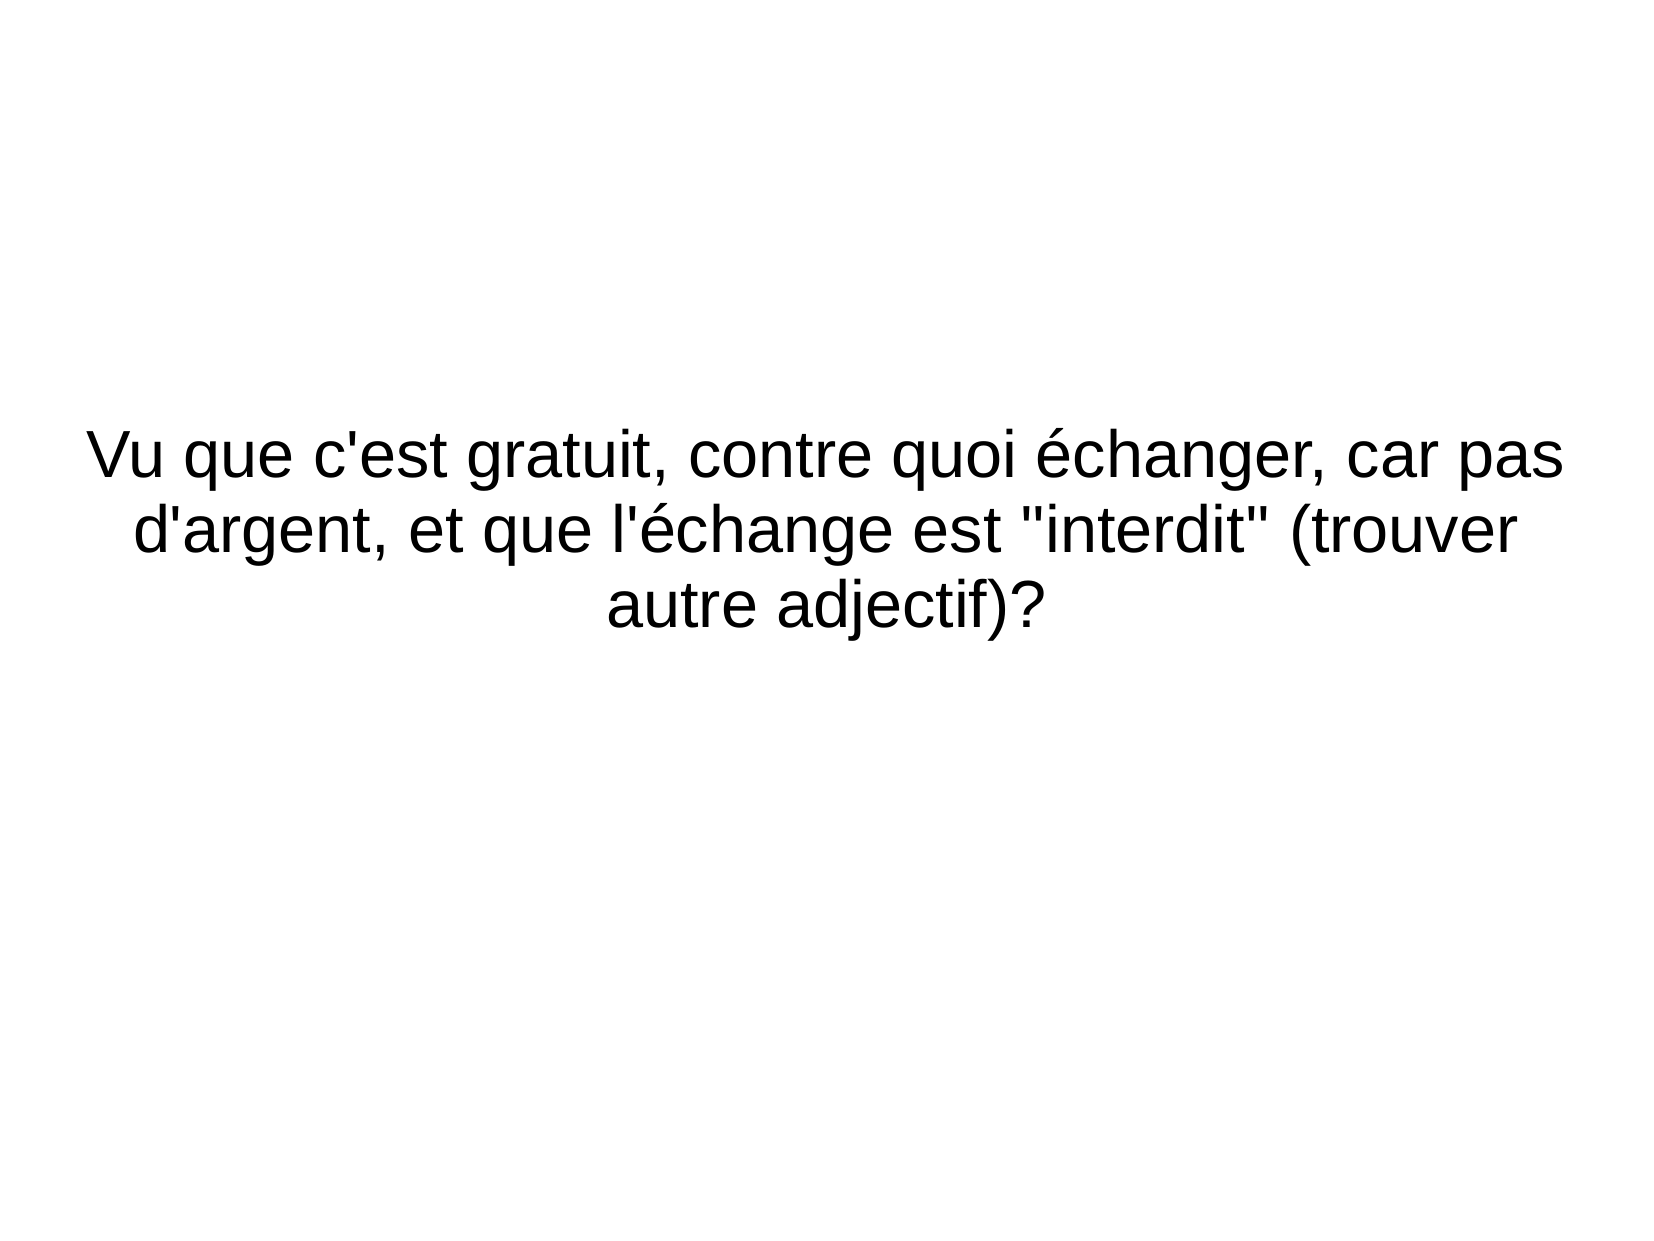

# Vu que c'est gratuit, contre quoi échanger, car pas d'argent, et que l'échange est ''interdit'' (trouver autre adjectif)?